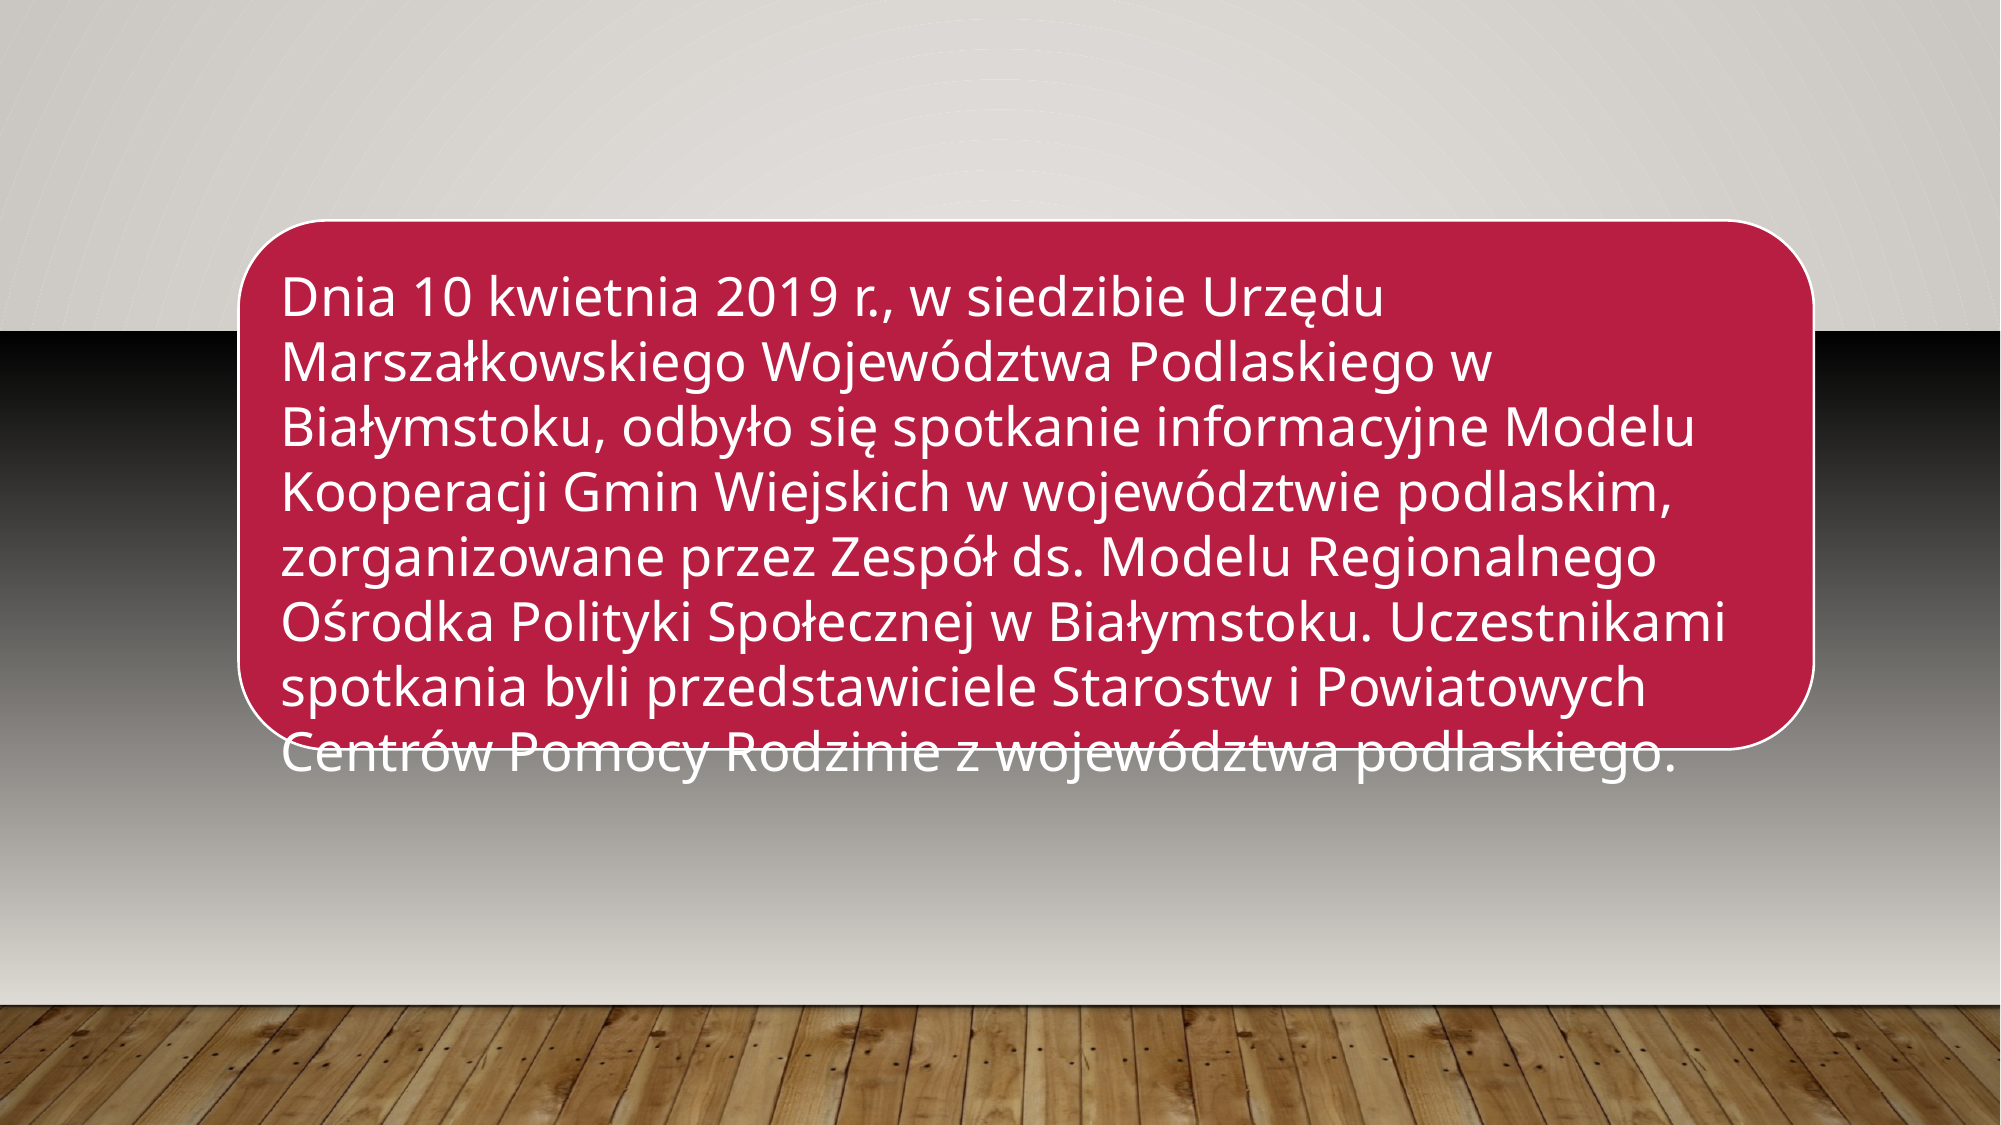

#
Dnia 10 kwietnia 2019 r., w siedzibie Urzędu Marszałkowskiego Województwa Podlaskiego w Białymstoku, odbyło się spotkanie informacyjne Modelu Kooperacji Gmin Wiejskich w województwie podlaskim, zorganizowane przez Zespół ds. Modelu Regionalnego Ośrodka Polityki Społecznej w Białymstoku. Uczestnikami spotkania byli przedstawiciele Starostw i Powiatowych Centrów Pomocy Rodzinie z województwa podlaskiego.